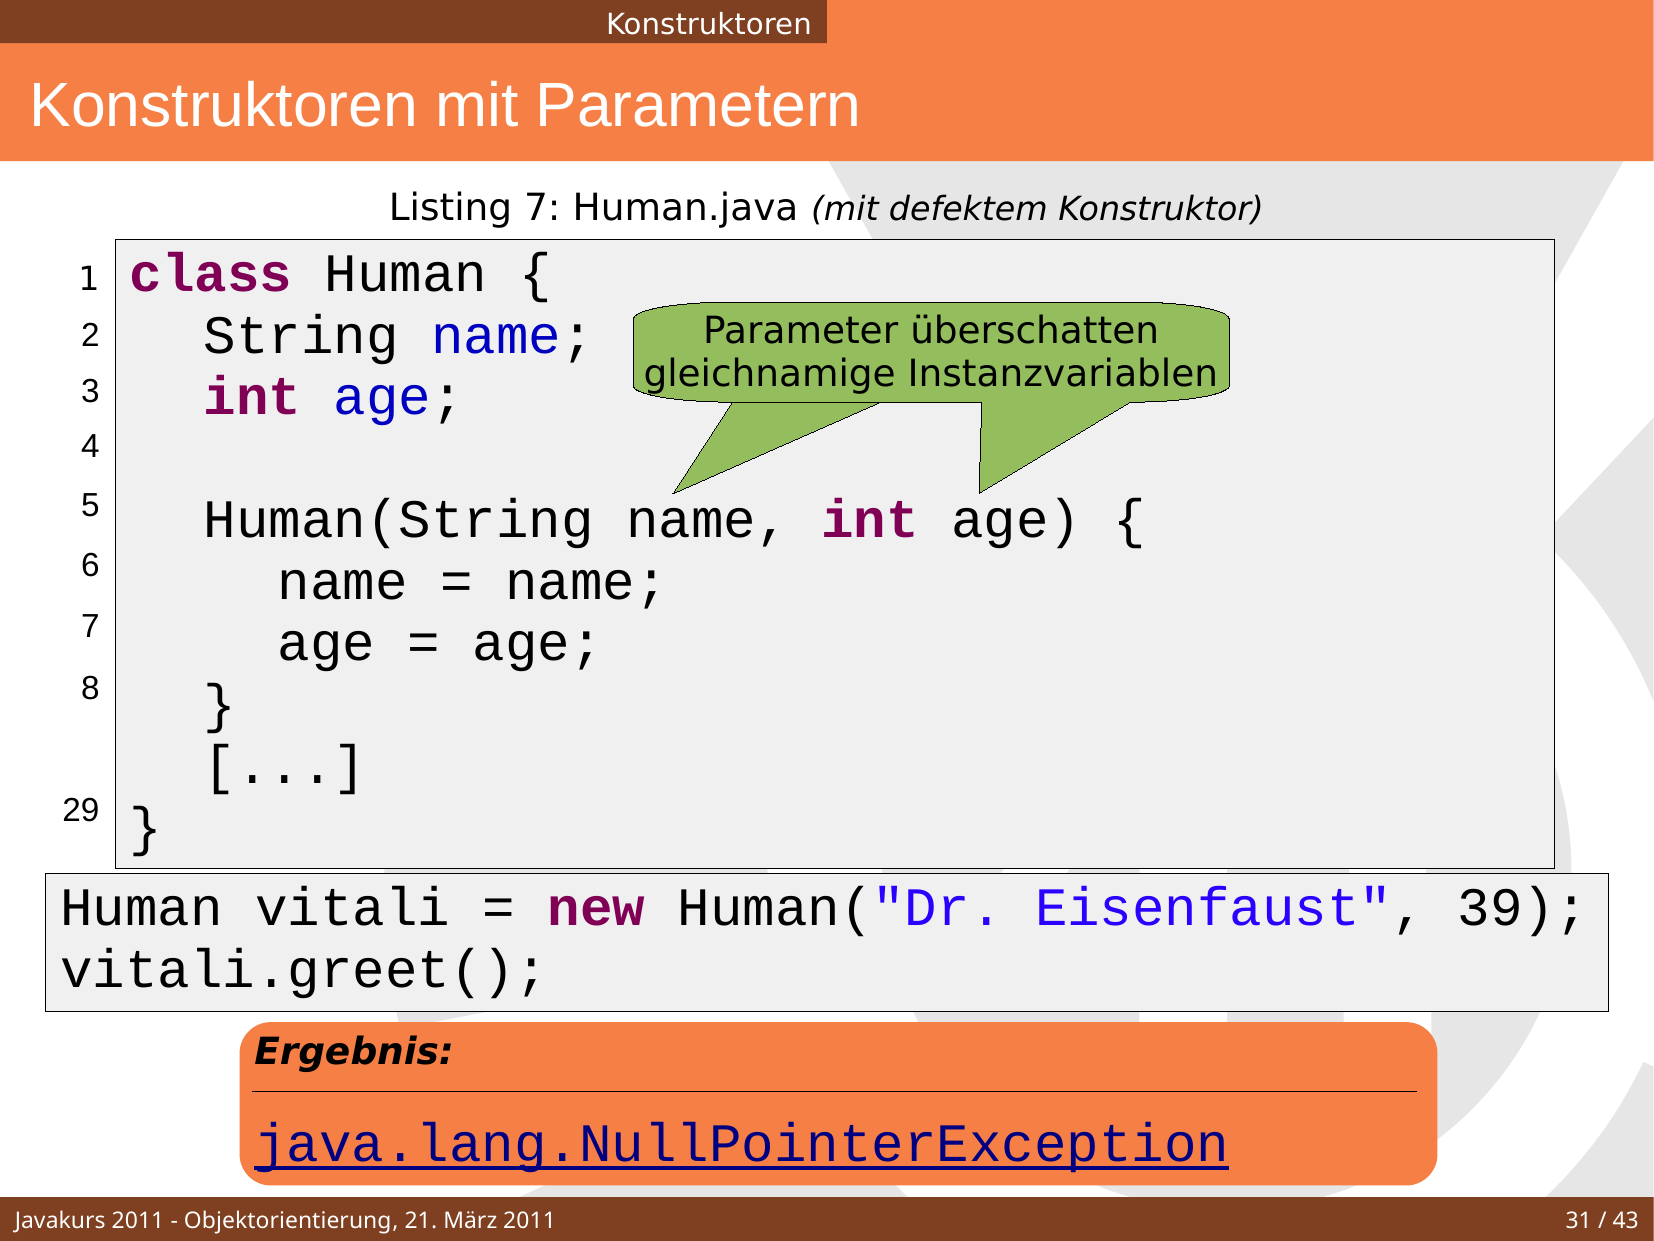

Konstruktoren
# Konstruktoren mit Parametern
Listing 7: Human.java (mit defektem Konstruktor)
class Human {
	String name;
	int age;
	Human(String name, int age) {
		name = name;
		age = age;
	}
	[...]
}
| 1 |
| --- |
| 2 |
| 3 |
| 4 |
| 5 |
| 6 |
| 7 |
| 8 |
| |
| 29 |
Parameter überschatten
gleichnamige Instanzvariablen
Parameter überschatten
gleichnamige Instanzvariablen
Human vitali = new Human("Dr. Eisenfaust", 39);
vitali.greet();
Ergebnis:
java.lang.NullPointerException